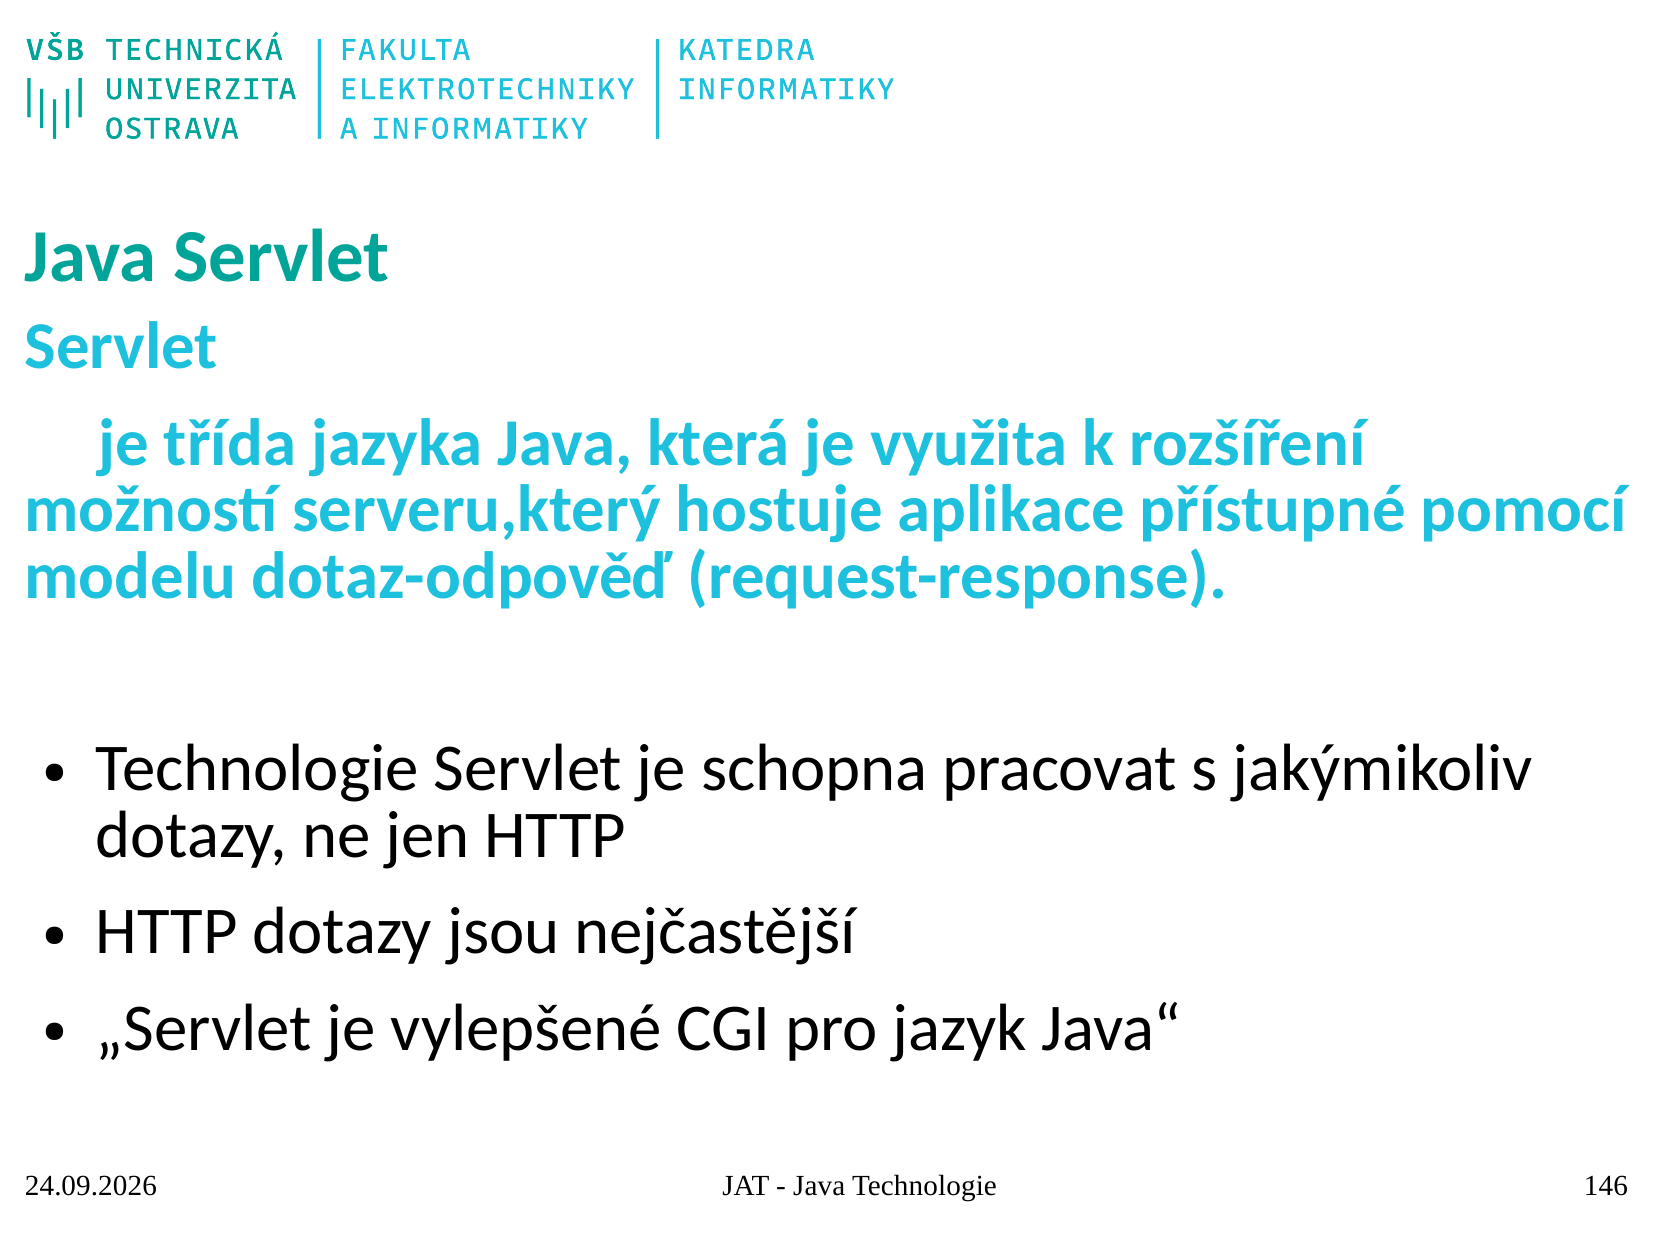

Java Servlet
# Servlet
	je třída jazyka Java, která je využita k rozšíření možností serveru,který hostuje aplikace přístupné pomocí modelu dotaz-odpověď (request-response).
Technologie Servlet je schopna pracovat s jakýmikoliv dotazy, ne jen HTTP
HTTP dotazy jsou nejčastější
„Servlet je vylepšené CGI pro jazyk Java“
JAT - Java Technologie
146